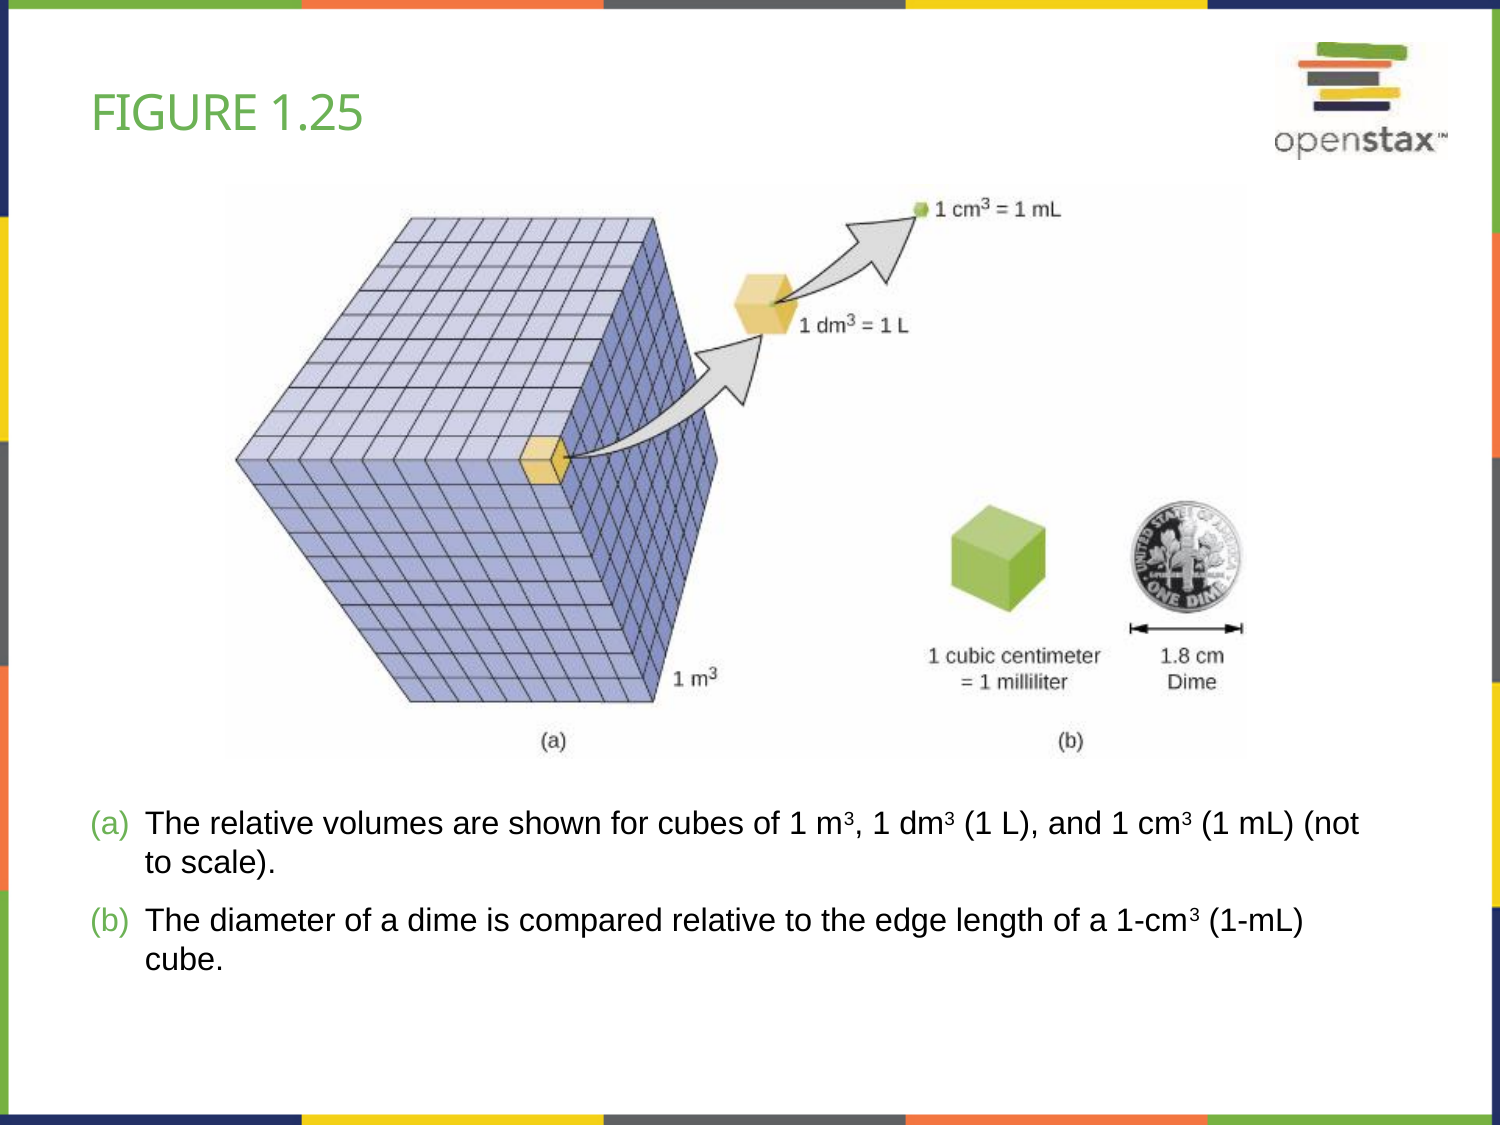

# Figure 1.25
The relative volumes are shown for cubes of 1 m3, 1 dm3 (1 L), and 1 cm3 (1 mL) (not to scale).
The diameter of a dime is compared relative to the edge length of a 1-cm3 (1-mL) cube.